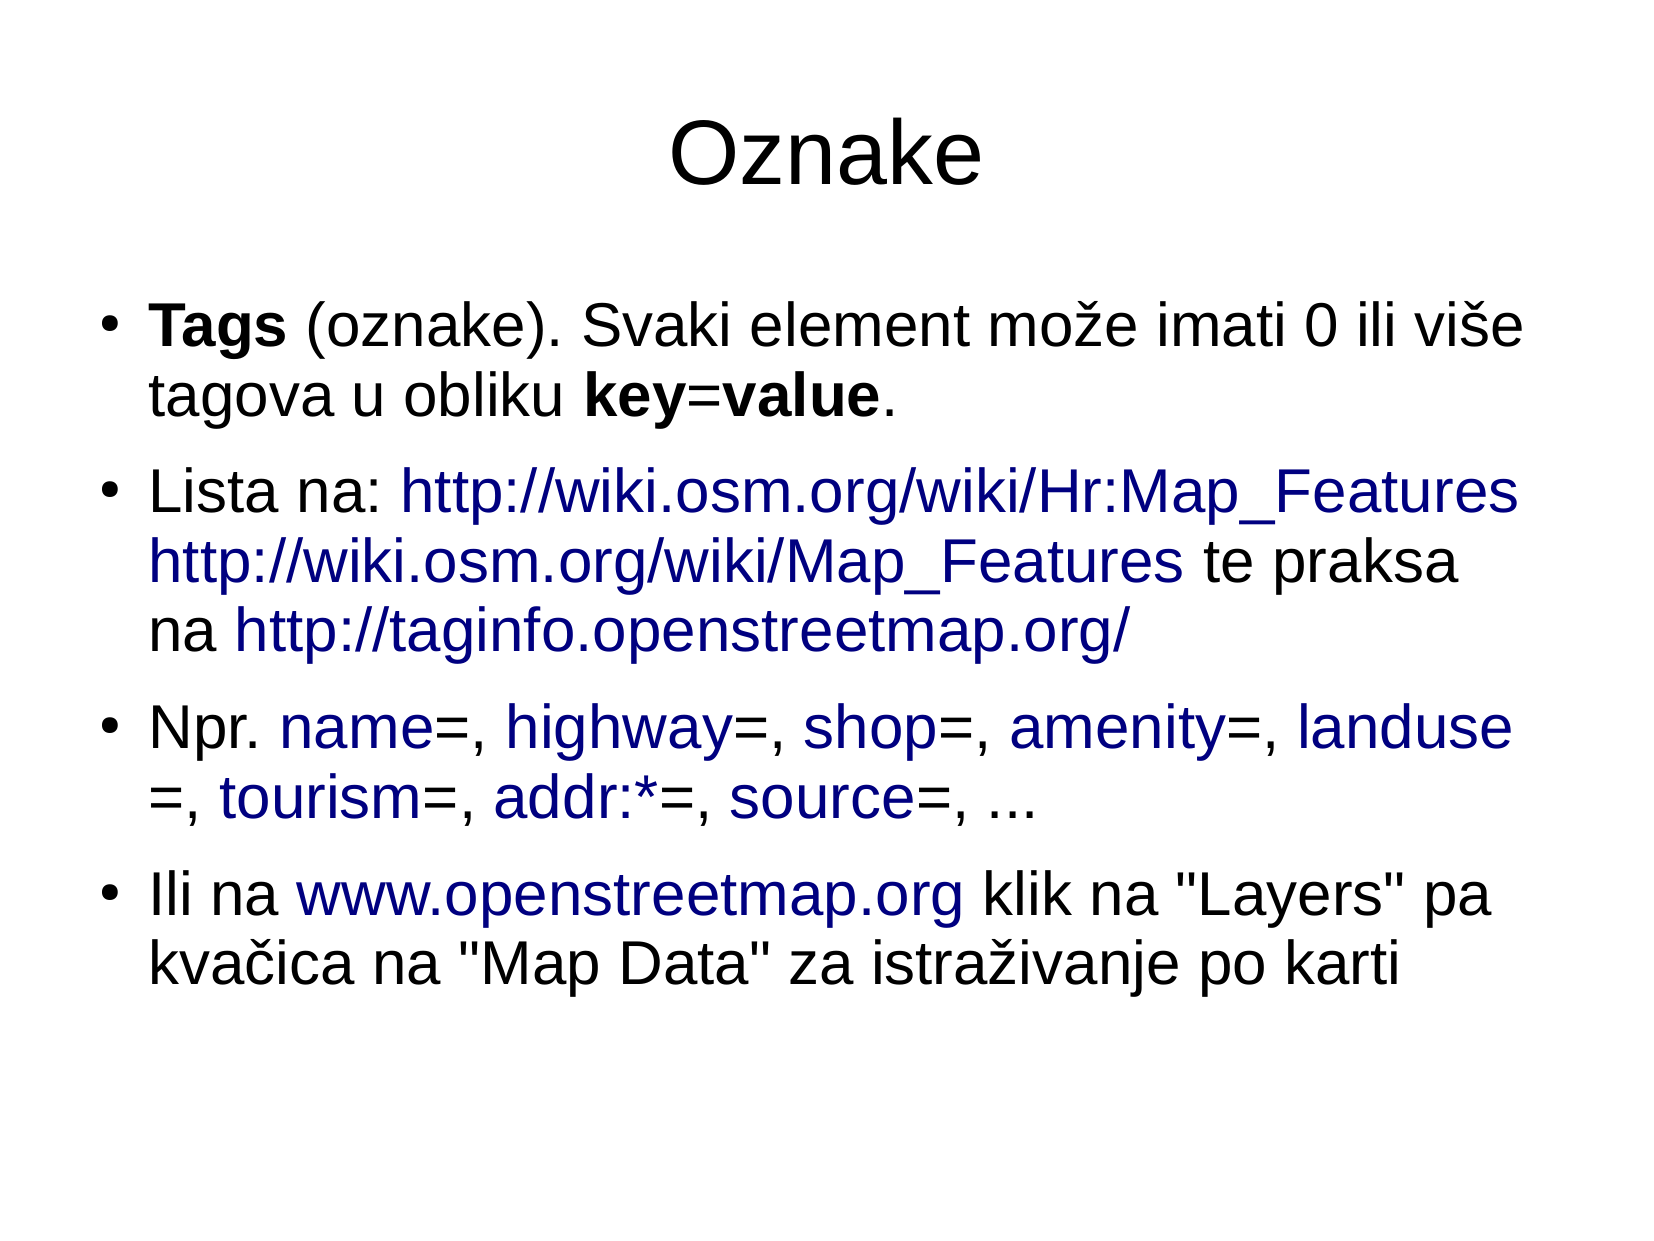

# Oznake
Tags (oznake). Svaki element može imati 0 ili više tagova u obliku key=value.
Lista na: http://wiki.osm.org/wiki/Hr:Map_Features http://wiki.osm.org/wiki/Map_Features te praksa na http://taginfo.openstreetmap.org/
Npr. name=, highway=, shop=, amenity=, landuse=, tourism=, addr:*=, source=, ...
Ili na www.openstreetmap.org klik na "Layers" pa kvačica na "Map Data" za istraživanje po karti